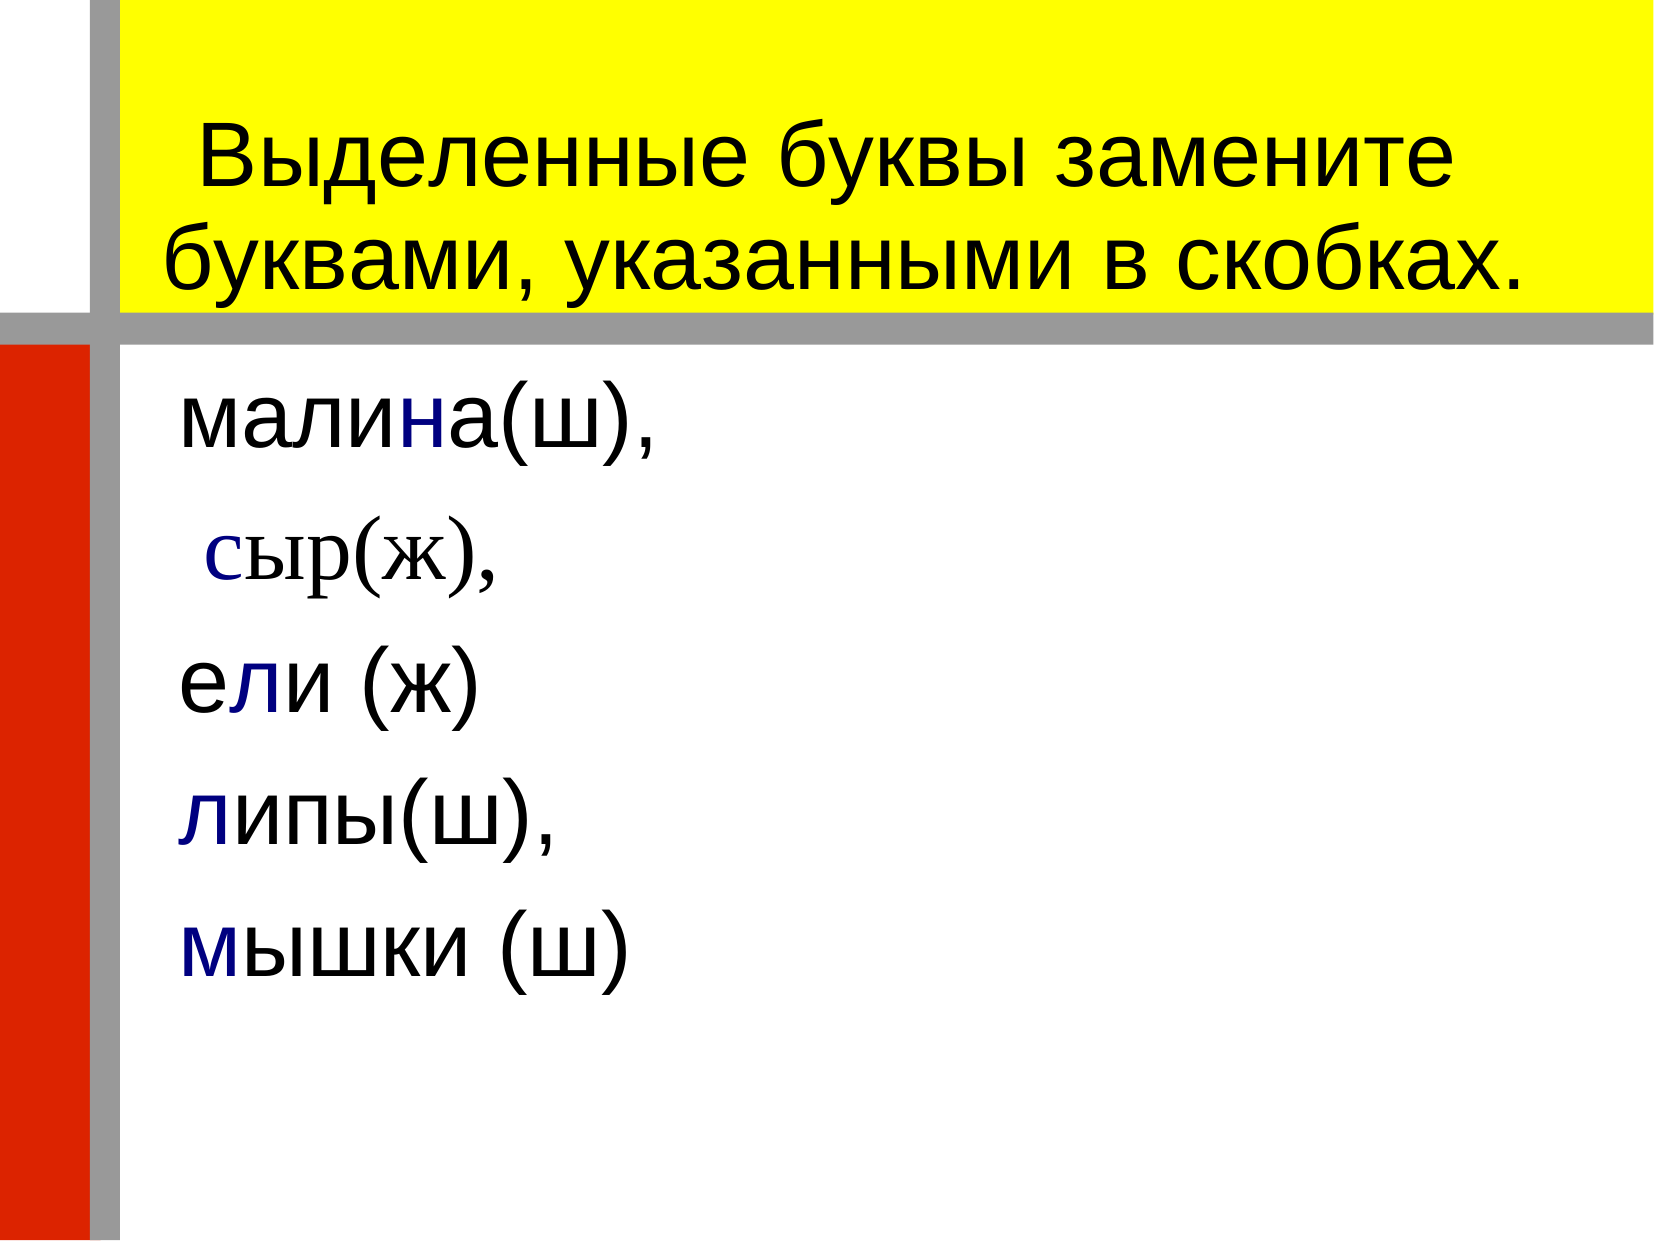

# Выделенные буквы замените буквами, указанными в скобках.
малина(ш),
 сыр(ж),
ели (ж)
липы(ш),
мышки (ш)